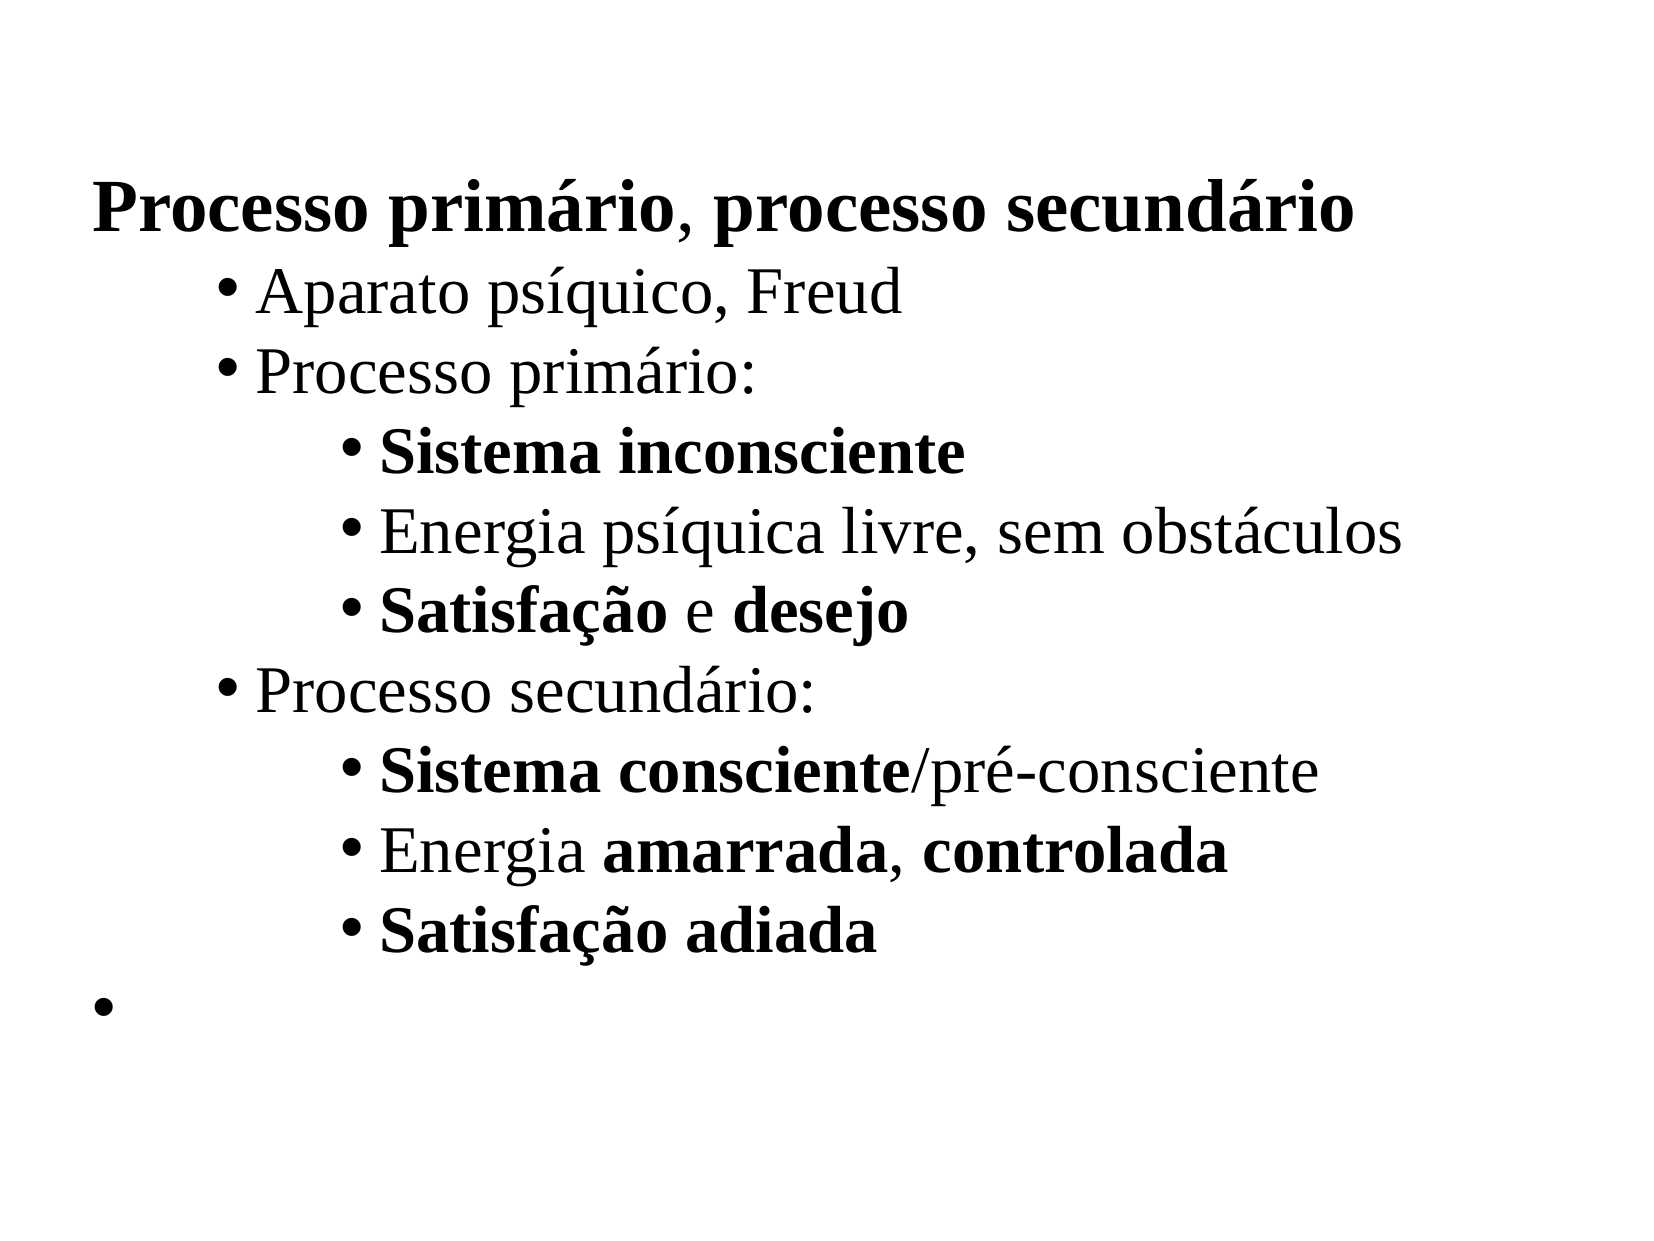

Processo primário, processo secundário
Aparato psíquico, Freud
Processo primário:
Sistema inconsciente
Energia psíquica livre, sem obstáculos
Satisfação e desejo
Processo secundário:
Sistema consciente/pré-consciente
Energia amarrada, controlada
Satisfação adiada